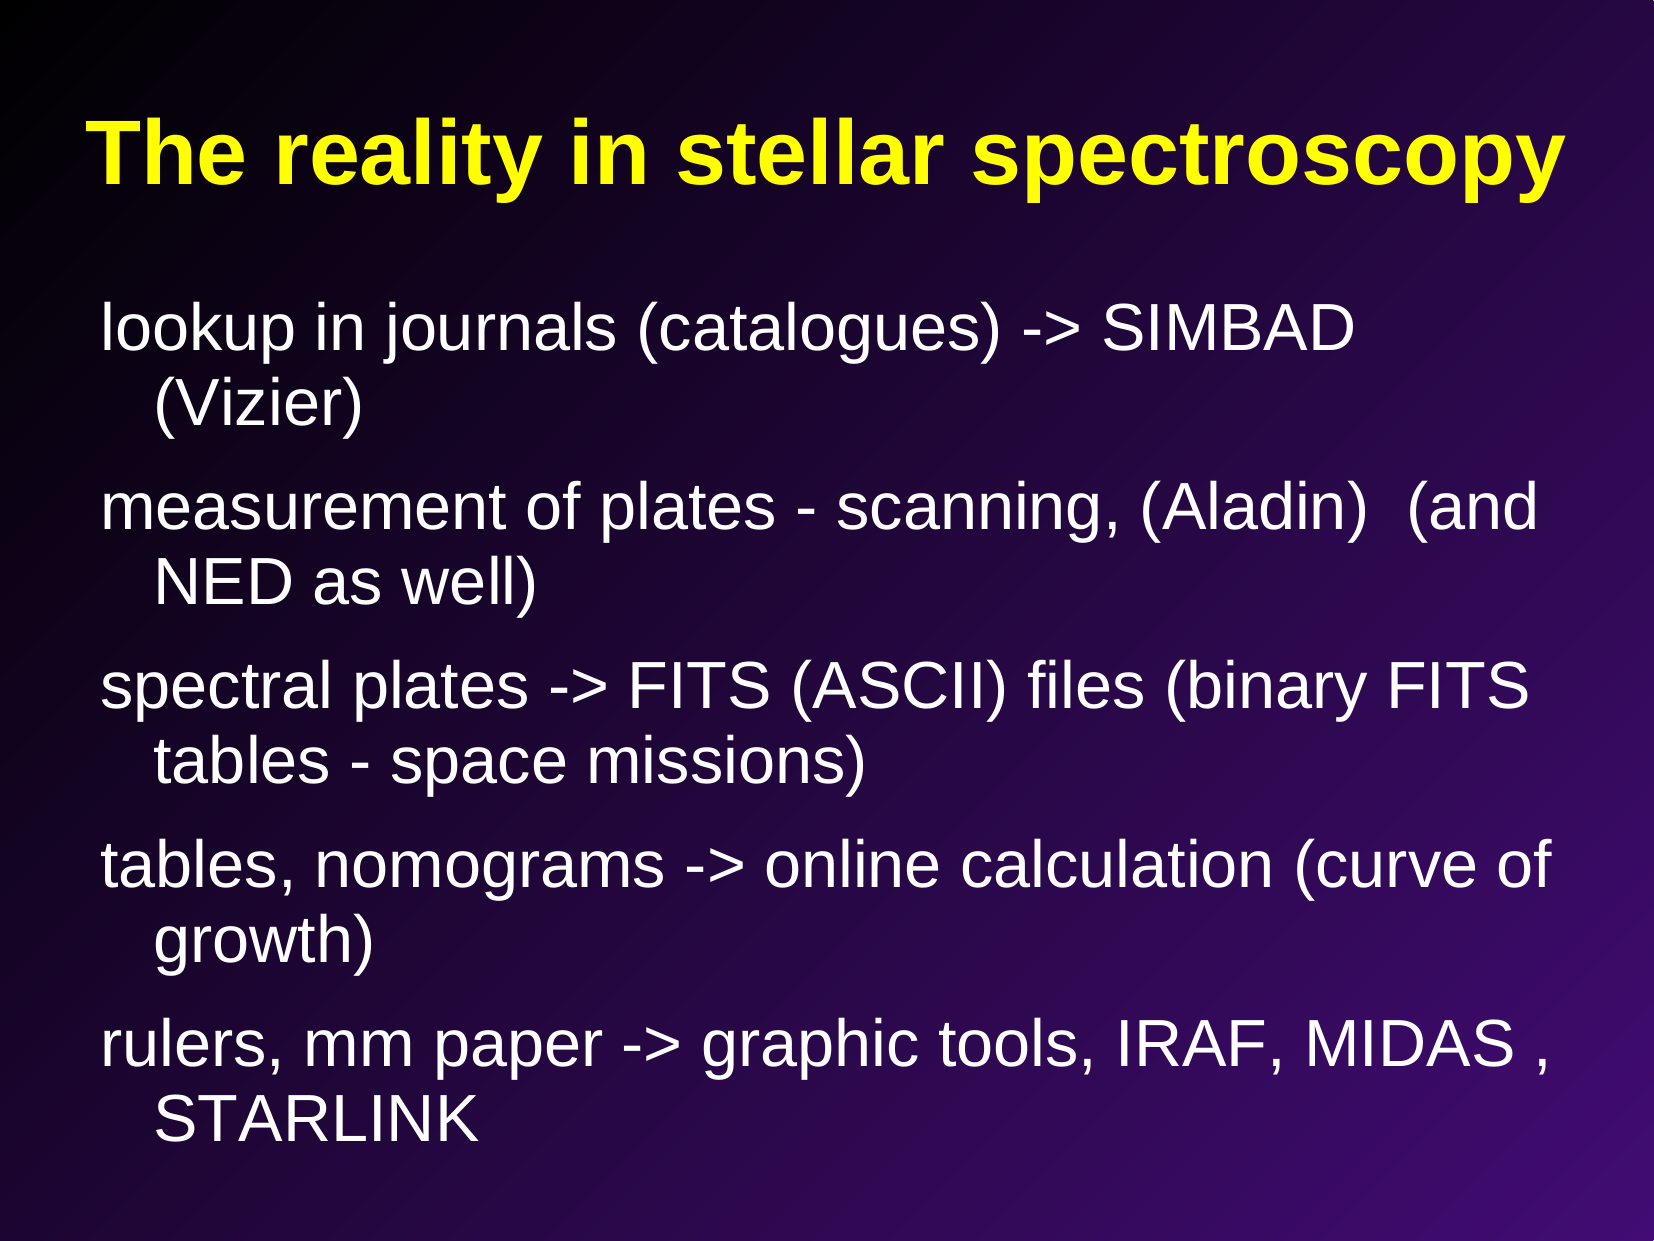

# The reality in stellar spectroscopy
lookup in journals (catalogues) -> SIMBAD (Vizier)
measurement of plates - scanning, (Aladin) (and NED as well)
spectral plates -> FITS (ASCII) files (binary FITS tables - space missions)
tables, nomograms -> online calculation (curve of growth)
rulers, mm paper -> graphic tools, IRAF, MIDAS , STARLINK